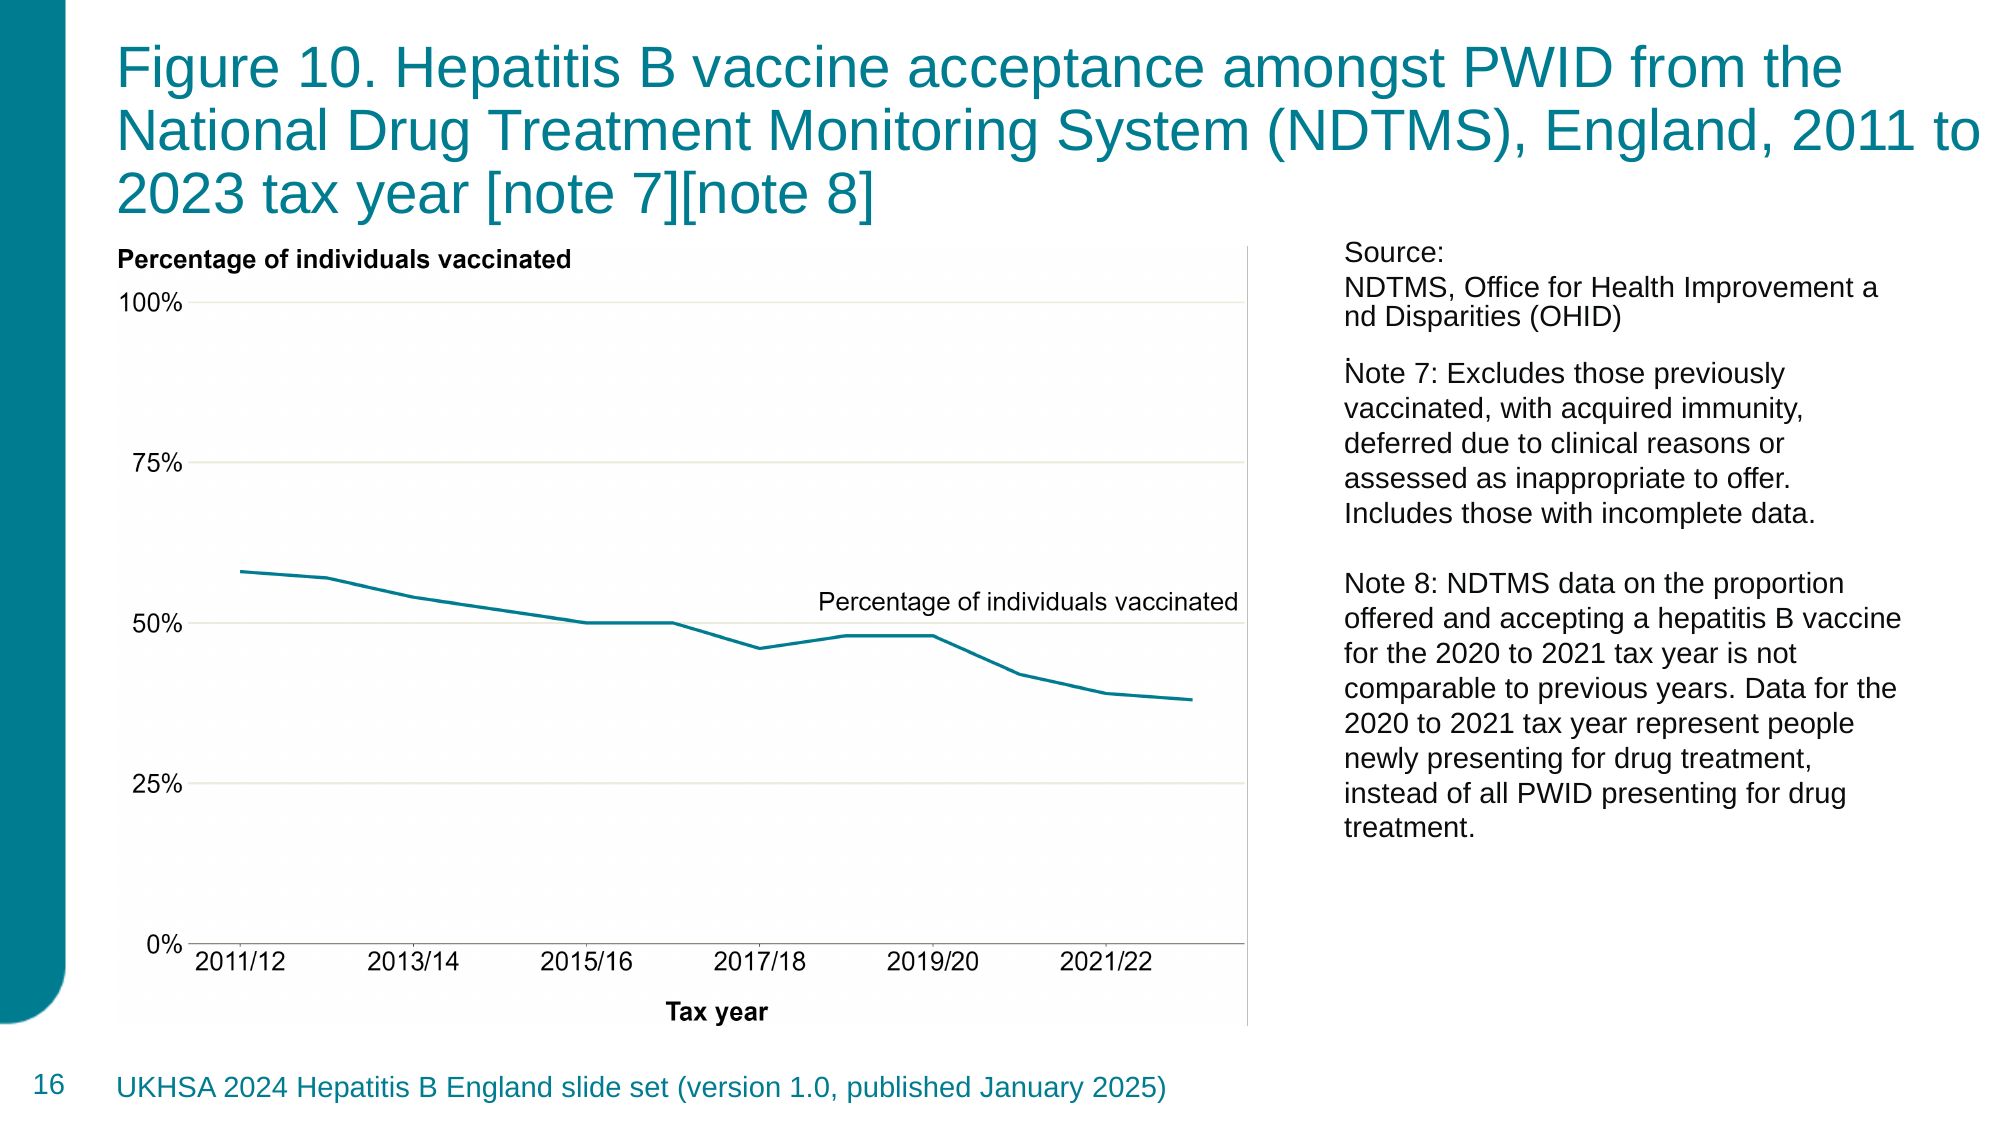

# Figure 10. Hepatitis B vaccine acceptance amongst PWID from the National Drug Treatment Monitoring System (NDTMS), England, 2011 to 2023 tax year [note 7][note 8]
Source: NDTMS, Office for Health Improvement and Disparities (OHID).
Note 7: Excludes those previously vaccinated, with acquired immunity, deferred due to clinical reasons or assessed as inappropriate to offer. Includes those with incomplete data.
Note 8: NDTMS data on the proportion offered and accepting a hepatitis B vaccine for the 2020 to 2021 tax year is not comparable to previous years. Data for the 2020 to 2021 tax year represent people newly presenting for drug treatment, instead of all PWID presenting for drug treatment.
13
UKHSA 2024 Hepatitis B England slide set (version 1.0, published January 2025)